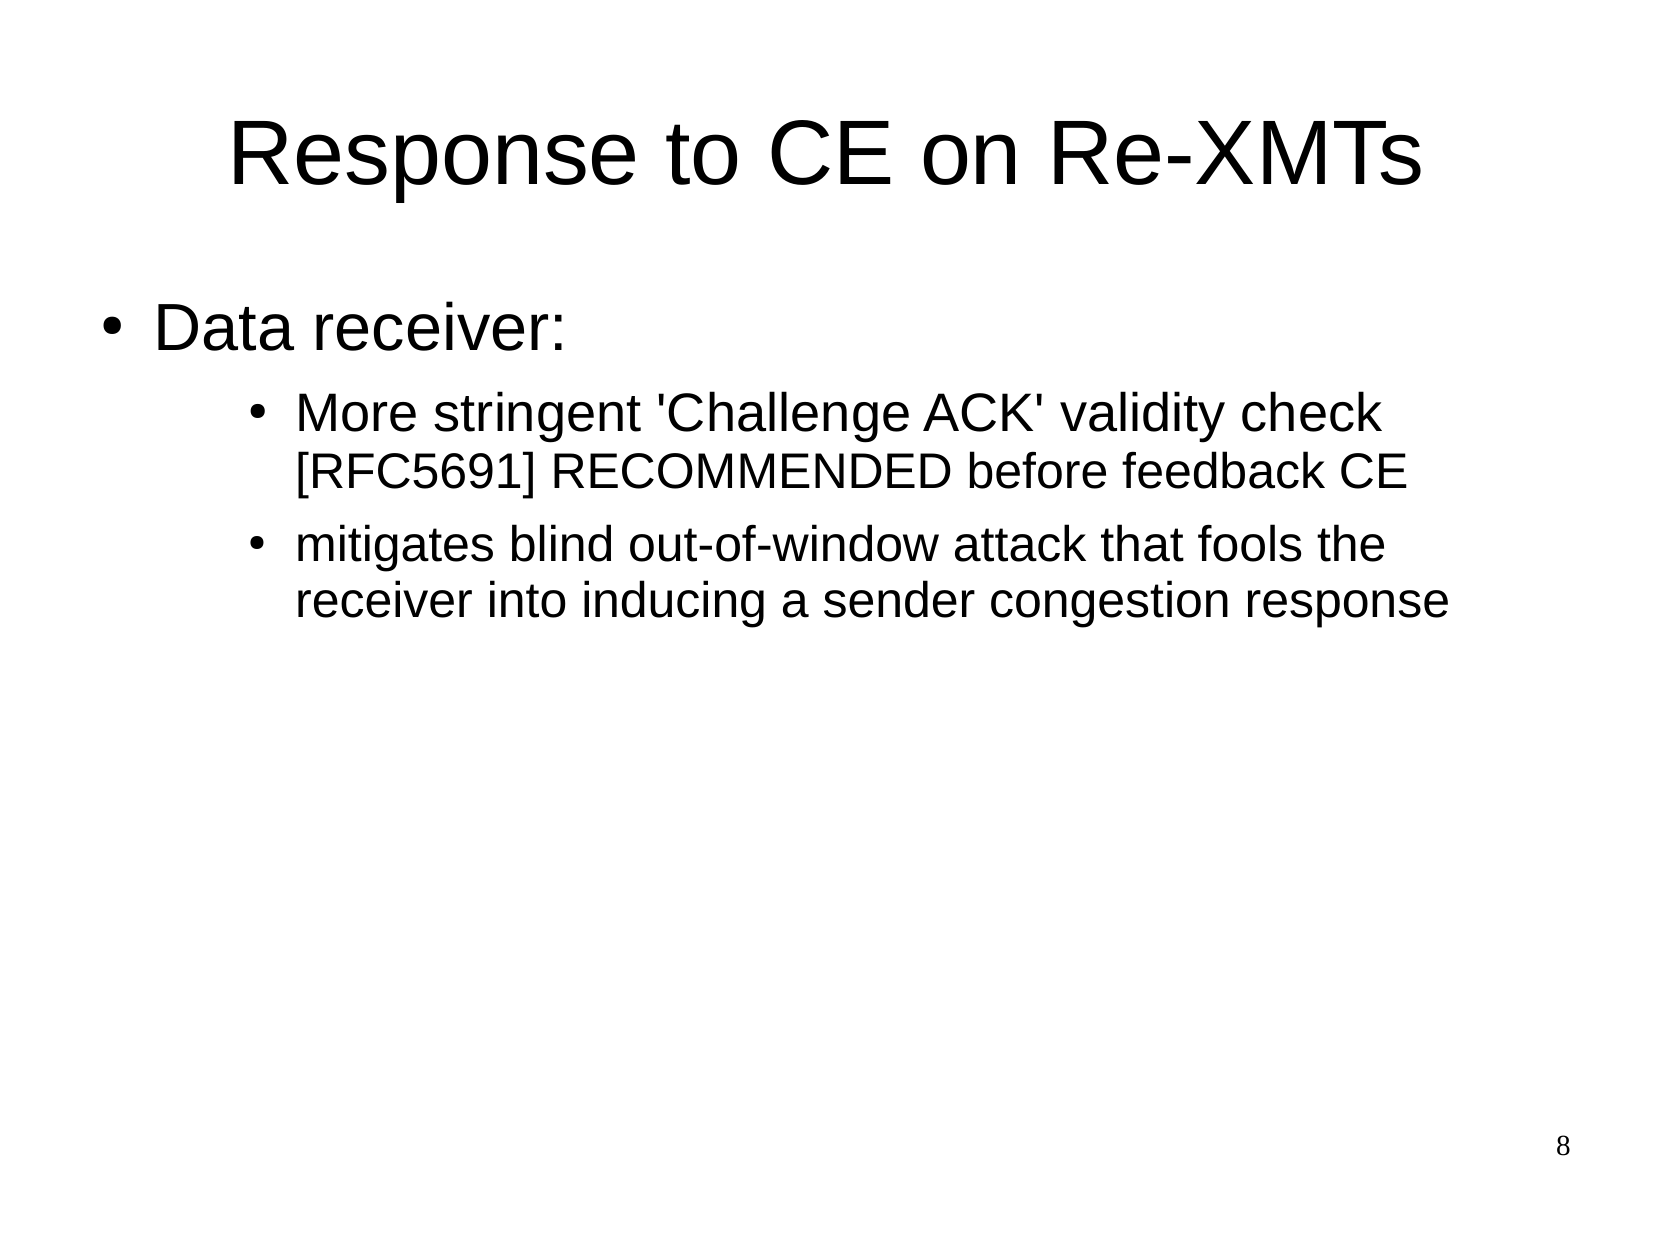

# Response to CE on Re-XMTs
Data receiver:
More stringent 'Challenge ACK' validity check [RFC5691] RECOMMENDED before feedback CE
mitigates blind out-of-window attack that fools the receiver into inducing a sender congestion response
8